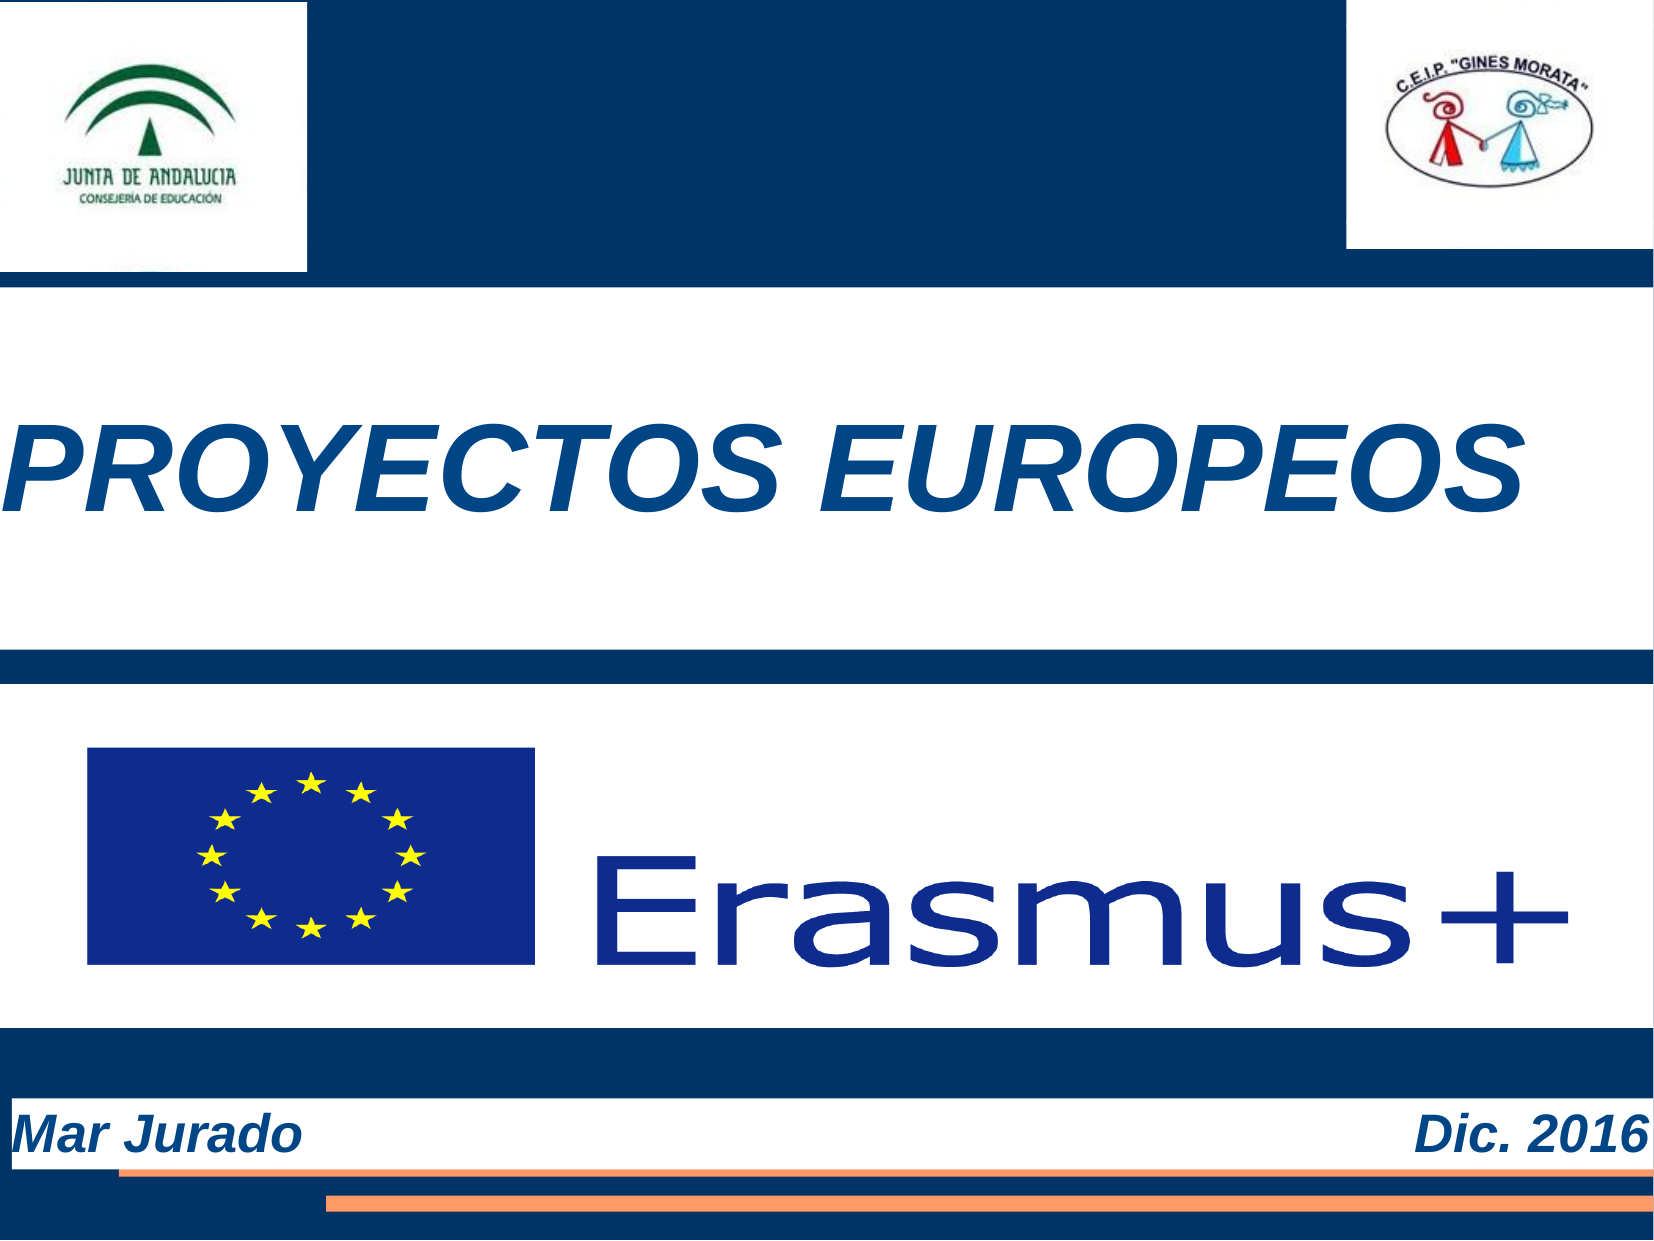

# PROYECTOS EUROPEOS
Mar Jurado																Dic. 2016